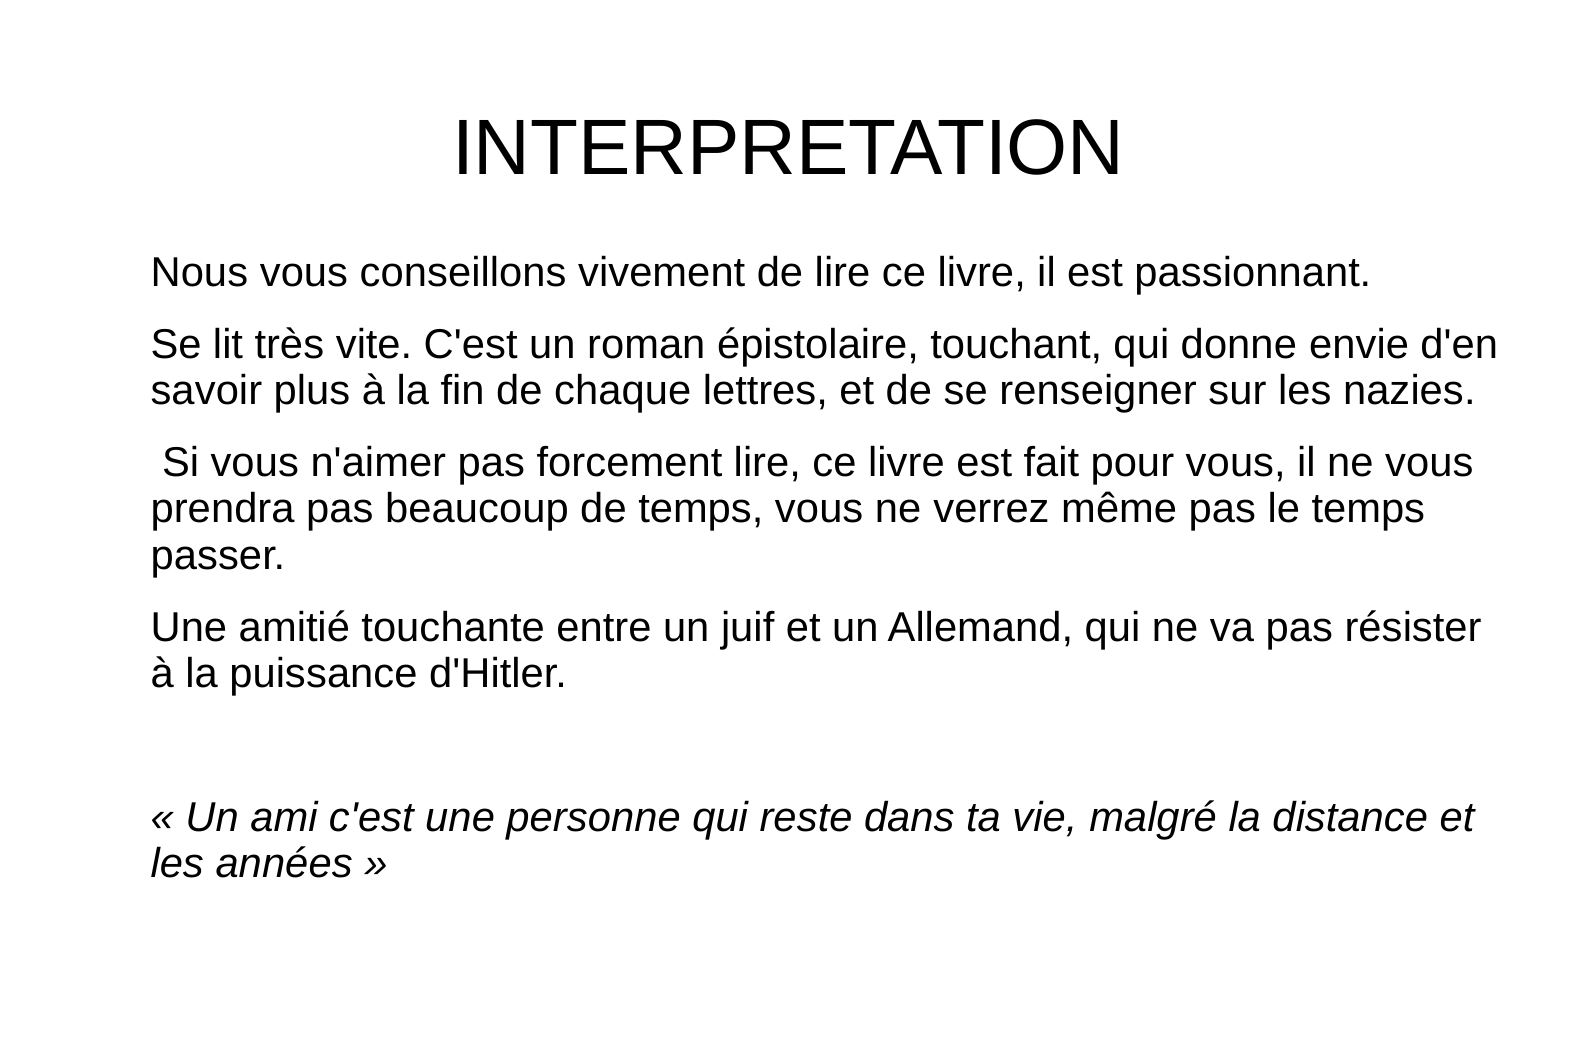

# INTERPRETATION
Nous vous conseillons vivement de lire ce livre, il est passionnant.
Se lit très vite. C'est un roman épistolaire, touchant, qui donne envie d'en savoir plus à la fin de chaque lettres, et de se renseigner sur les nazies.
 Si vous n'aimer pas forcement lire, ce livre est fait pour vous, il ne vous prendra pas beaucoup de temps, vous ne verrez même pas le temps passer.
Une amitié touchante entre un juif et un Allemand, qui ne va pas résister à la puissance d'Hitler.
« Un ami c'est une personne qui reste dans ta vie, malgré la distance et les années »